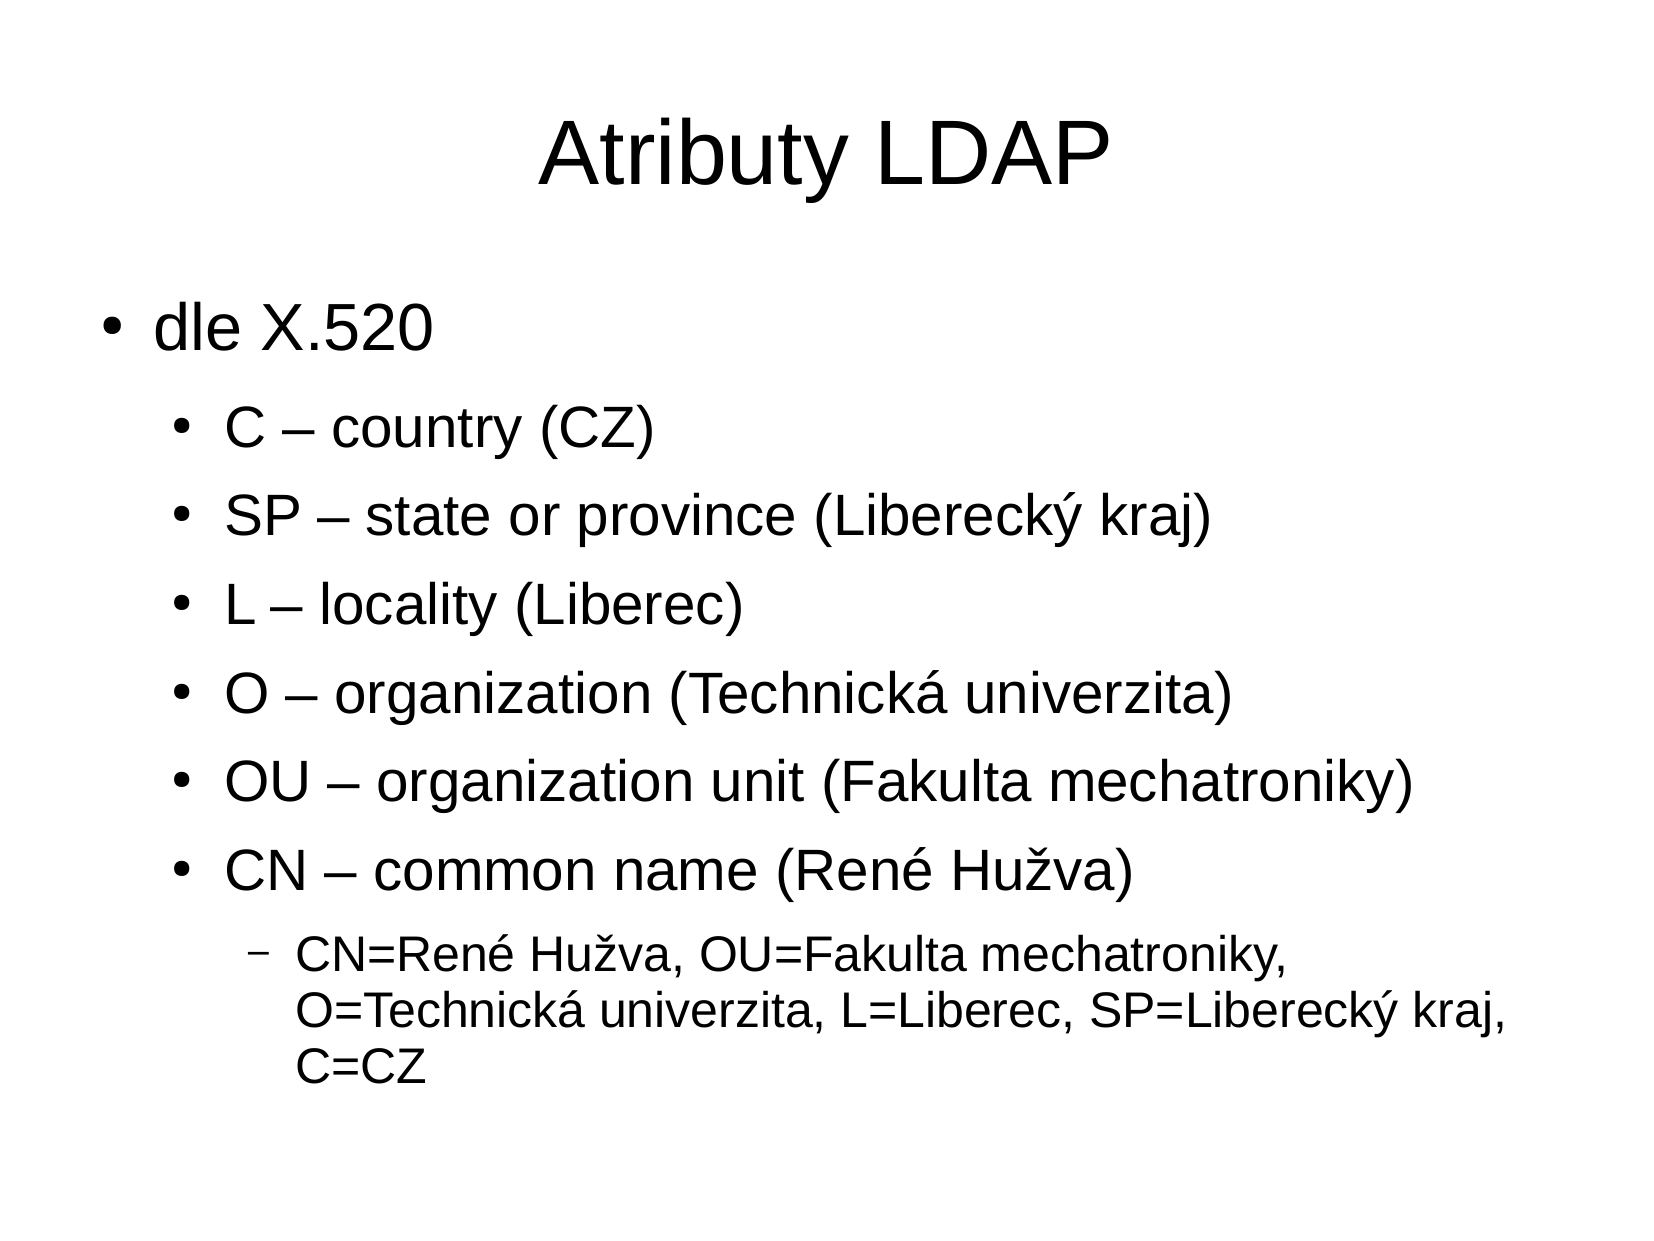

# Atributy LDAP
dle X.520
C – country (CZ)
SP – state or province (Liberecký kraj)
L – locality (Liberec)
O – organization (Technická univerzita)
OU – organization unit (Fakulta mechatroniky)
CN – common name (René Hužva)
CN=René Hužva, OU=Fakulta mechatroniky, O=Technická univerzita, L=Liberec, SP=Liberecký kraj, C=CZ